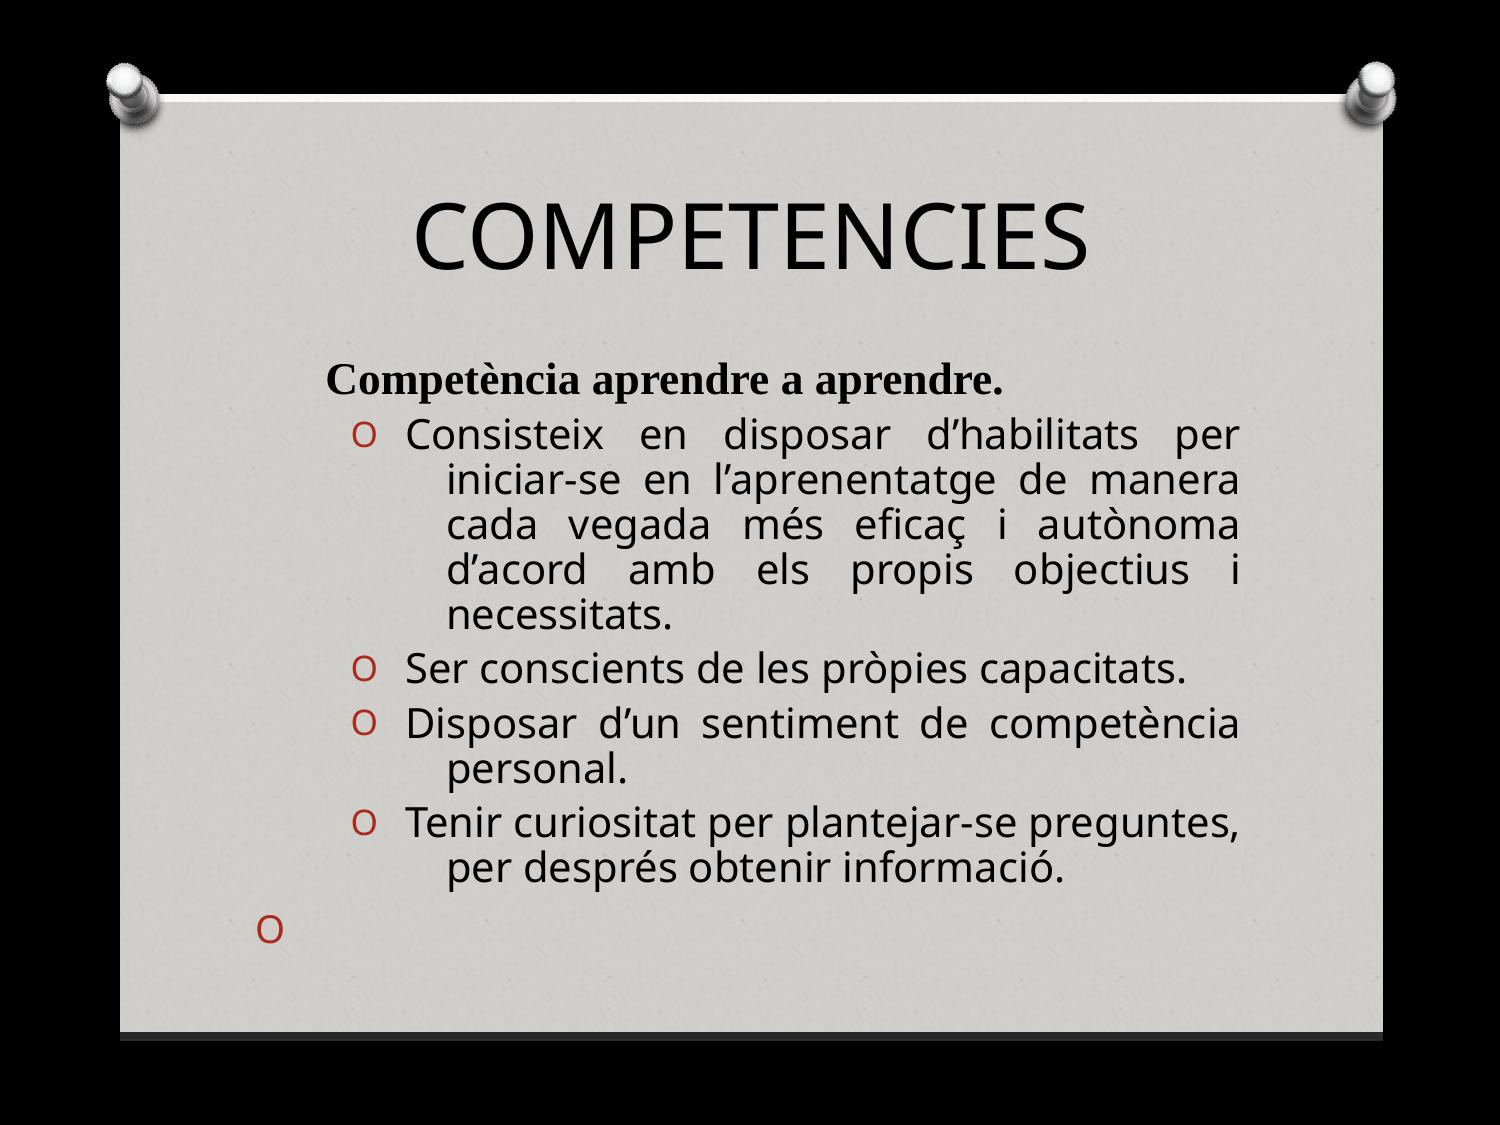

# COMPETENCIES
 Competència aprendre a aprendre.
Consisteix en disposar d’habilitats per iniciar-se en l’aprenentatge de manera cada vegada més eficaç i autònoma d’acord amb els propis objectius i necessitats.
Ser conscients de les pròpies capacitats.
Disposar d’un sentiment de competència personal.
Tenir curiositat per plantejar-se preguntes, per després obtenir informació.